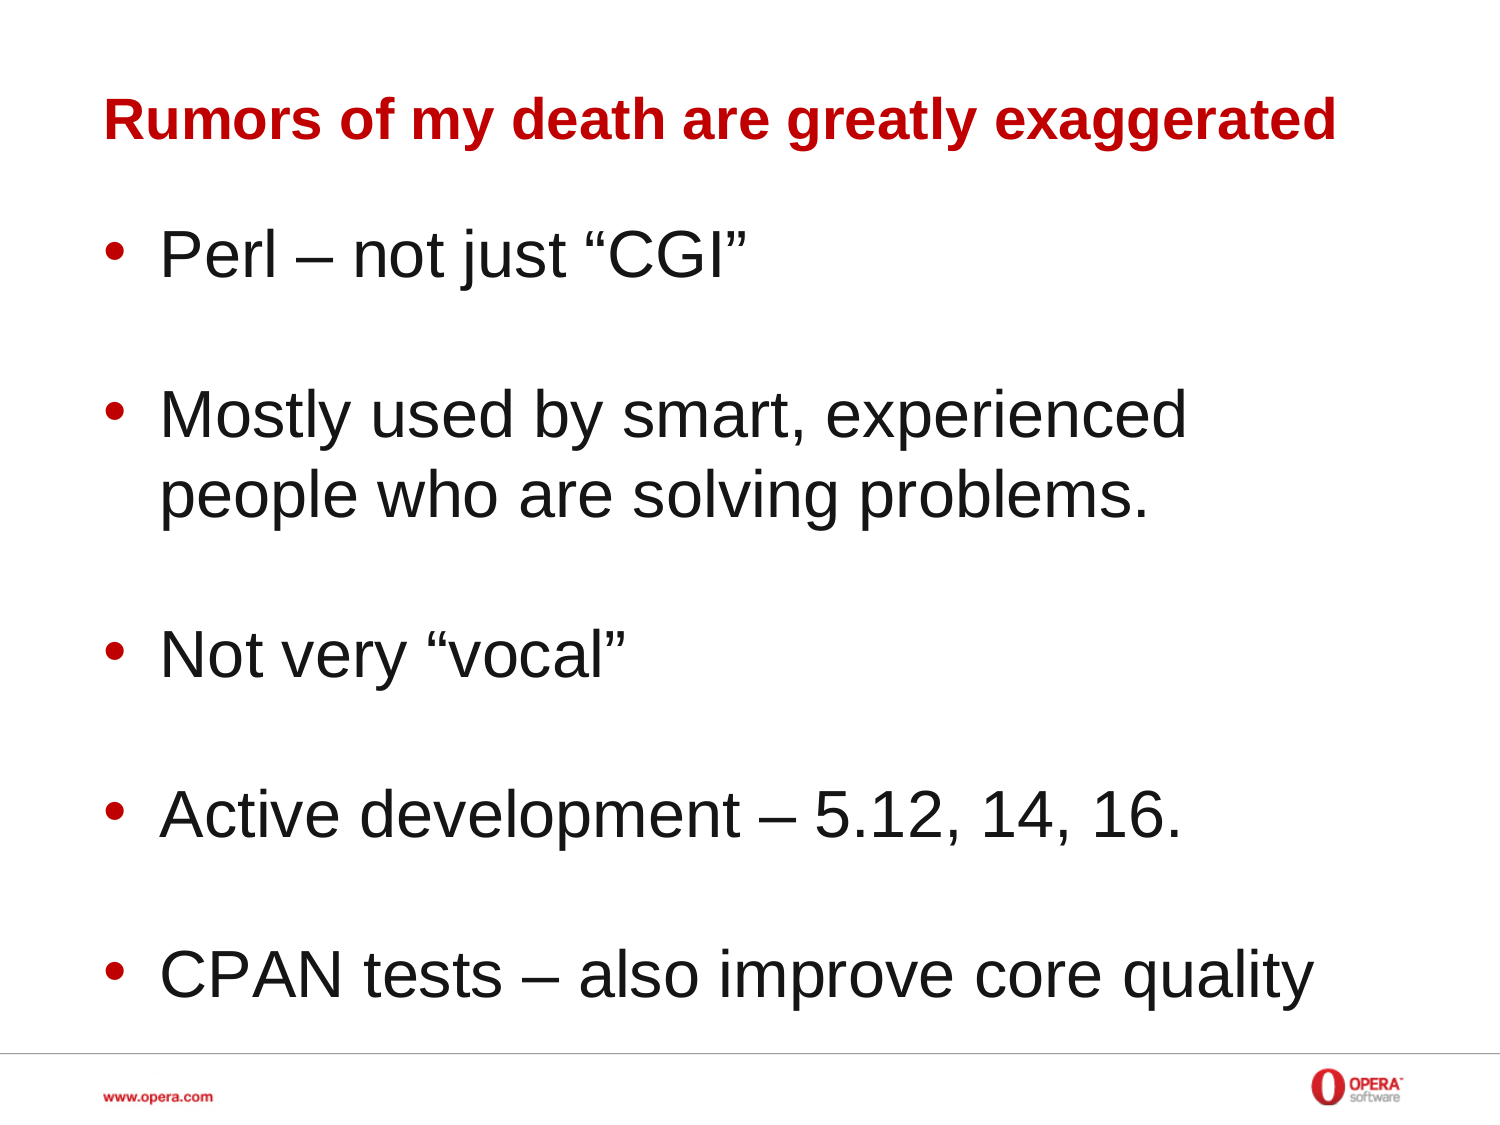

# Rumors of my death are greatly exaggerated
Perl – not just “CGI”
Mostly used by smart, experienced people who are solving problems.
Not very “vocal”
Active development – 5.12, 14, 16.
CPAN tests – also improve core quality